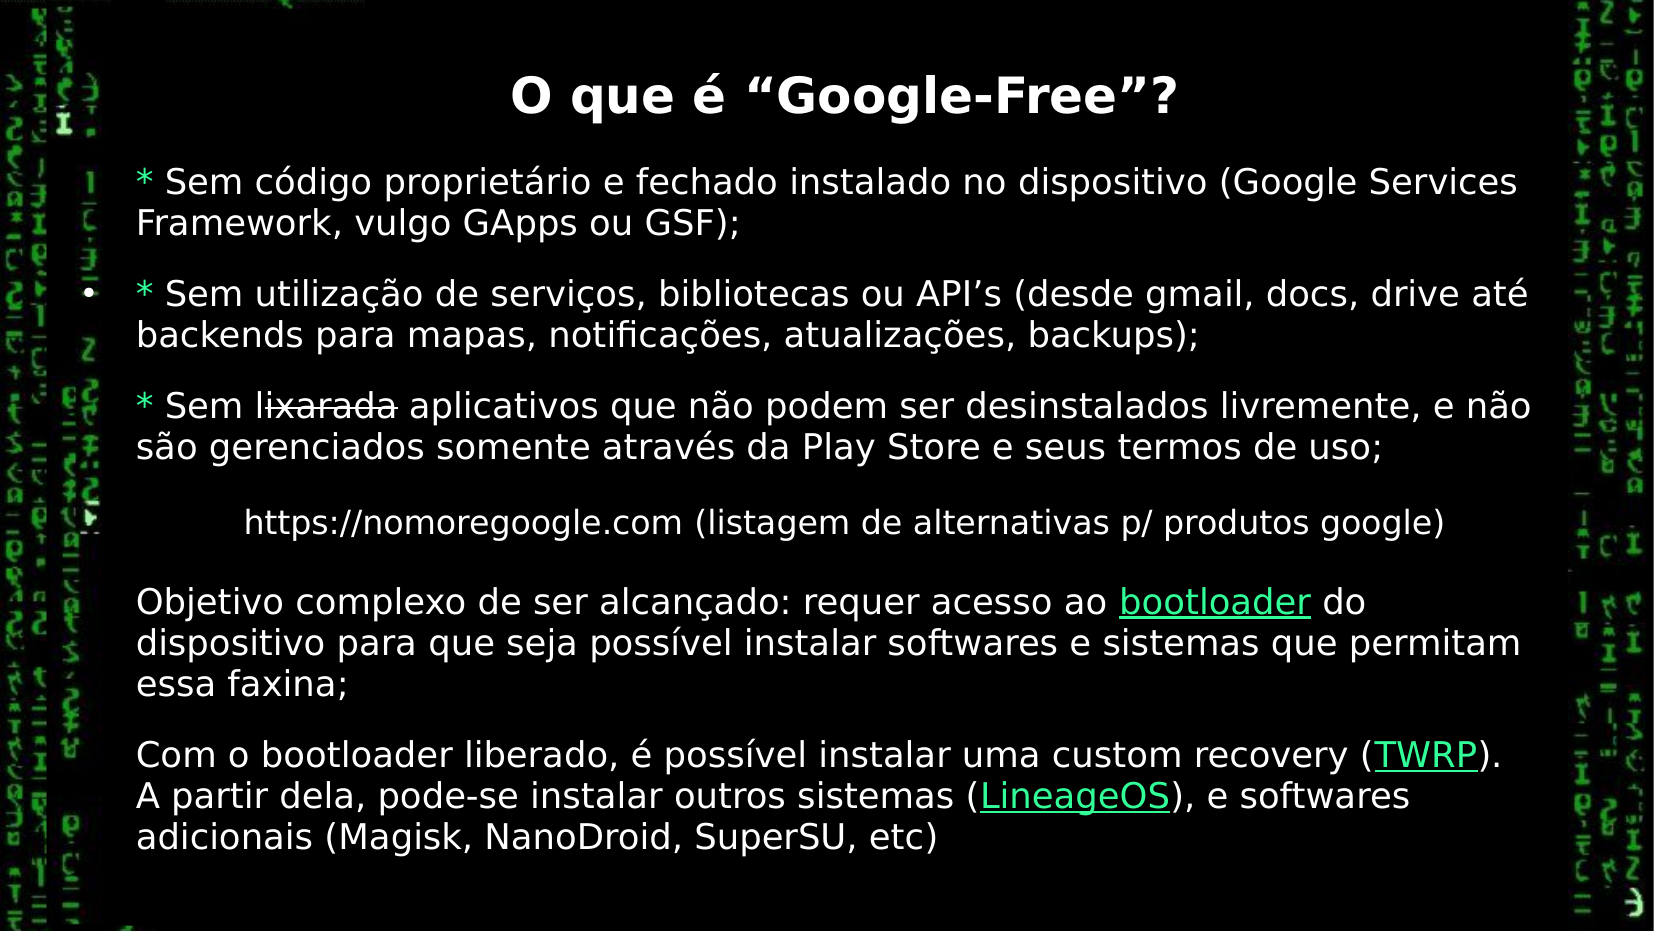

# O que é “Google-Free”?
* Sem código proprietário e fechado instalado no dispositivo (Google Services Framework, vulgo GApps ou GSF);
* Sem utilização de serviços, bibliotecas ou API’s (desde gmail, docs, drive até backends para mapas, notificações, atualizações, backups);
* Sem lixarada aplicativos que não podem ser desinstalados livremente, e não são gerenciados somente através da Play Store e seus termos de uso;
https://nomoregoogle.com (listagem de alternativas p/ produtos google)
Objetivo complexo de ser alcançado: requer acesso ao bootloader do dispositivo para que seja possível instalar softwares e sistemas que permitam essa faxina;
Com o bootloader liberado, é possível instalar uma custom recovery (TWRP).
A partir dela, pode-se instalar outros sistemas (LineageOS), e softwares adicionais (Magisk, NanoDroid, SuperSU, etc)